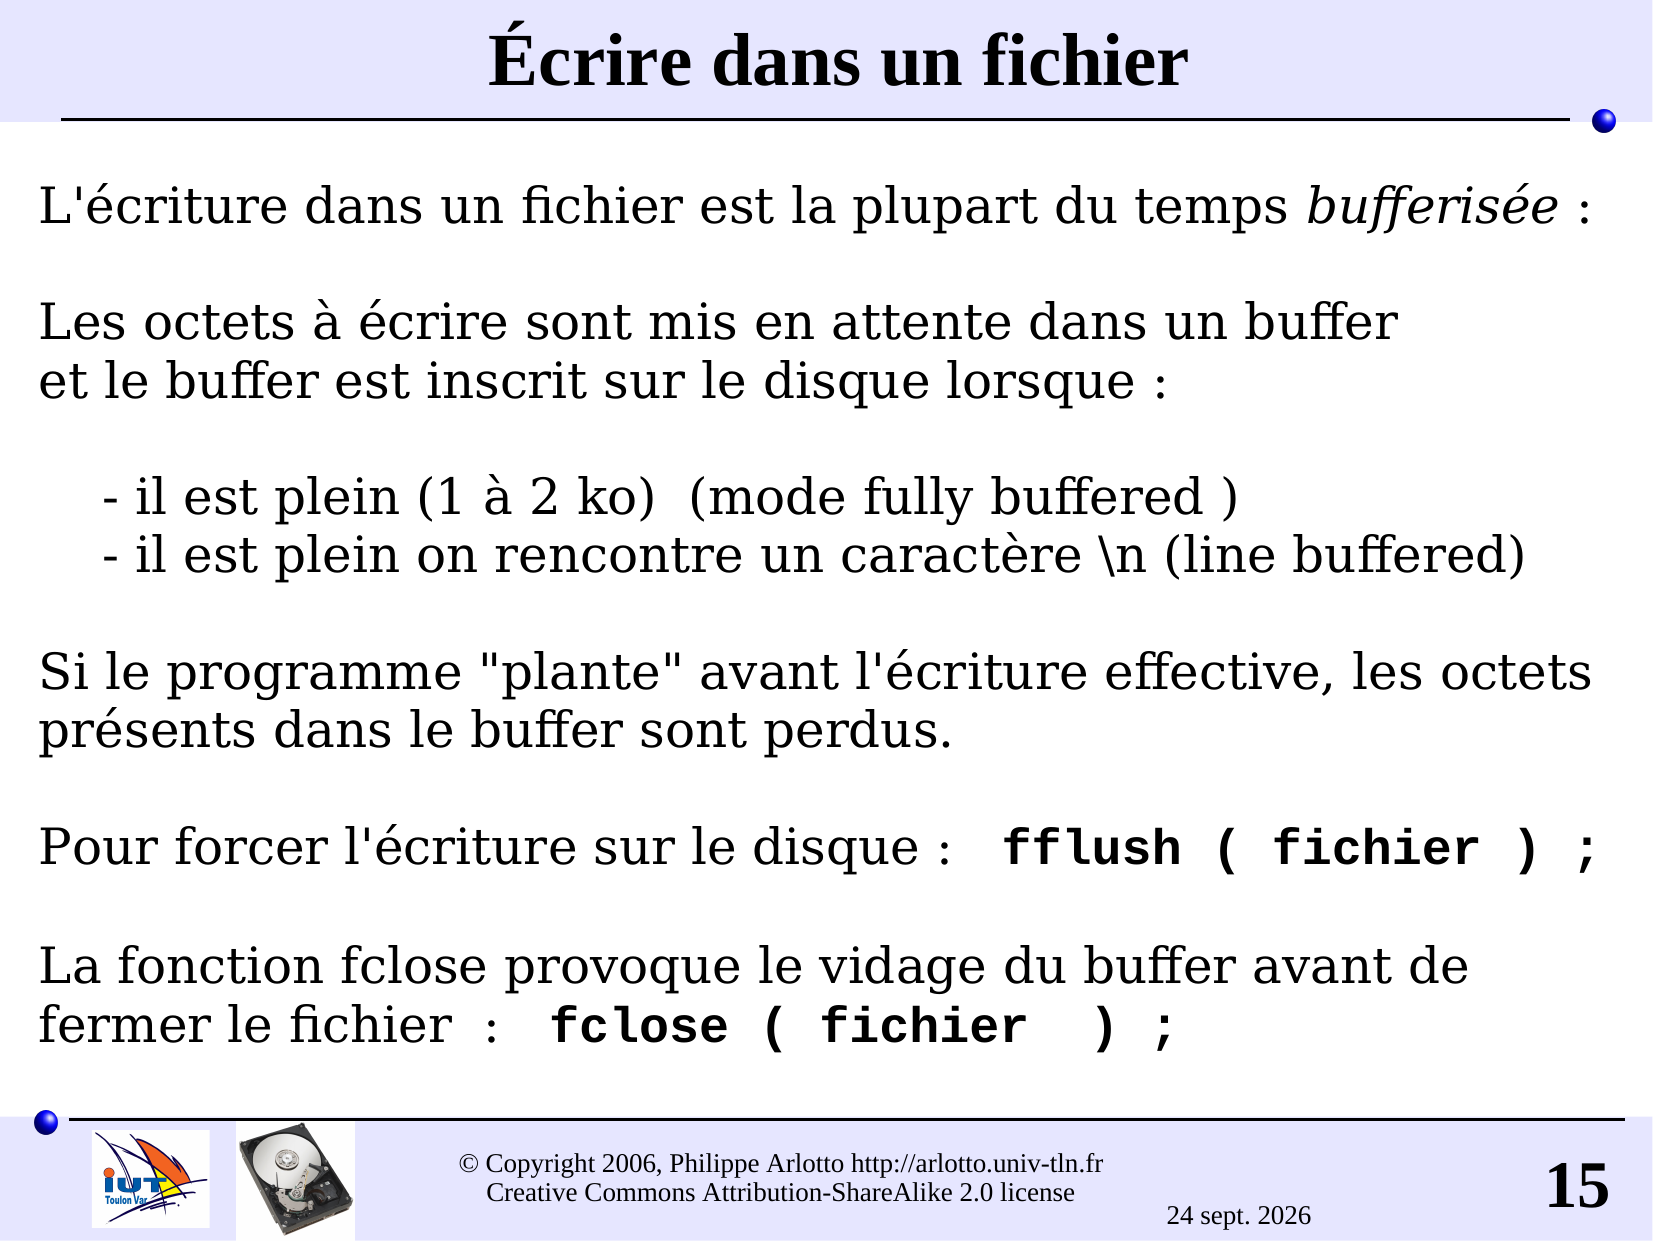

# Écrire dans un fichier
L'écriture dans un fichier est la plupart du temps bufferisée :
Les octets à écrire sont mis en attente dans un buffer
et le buffer est inscrit sur le disque lorsque :
 - il est plein (1 à 2 ko) (mode fully buffered )
 - il est plein on rencontre un caractère \n (line buffered)
Si le programme "plante" avant l'écriture effective, les octets
présents dans le buffer sont perdus.
Pour forcer l'écriture sur le disque : fflush ( fichier ) ;
La fonction fclose provoque le vidage du buffer avant de
fermer le fichier : fclose ( fichier ) ;